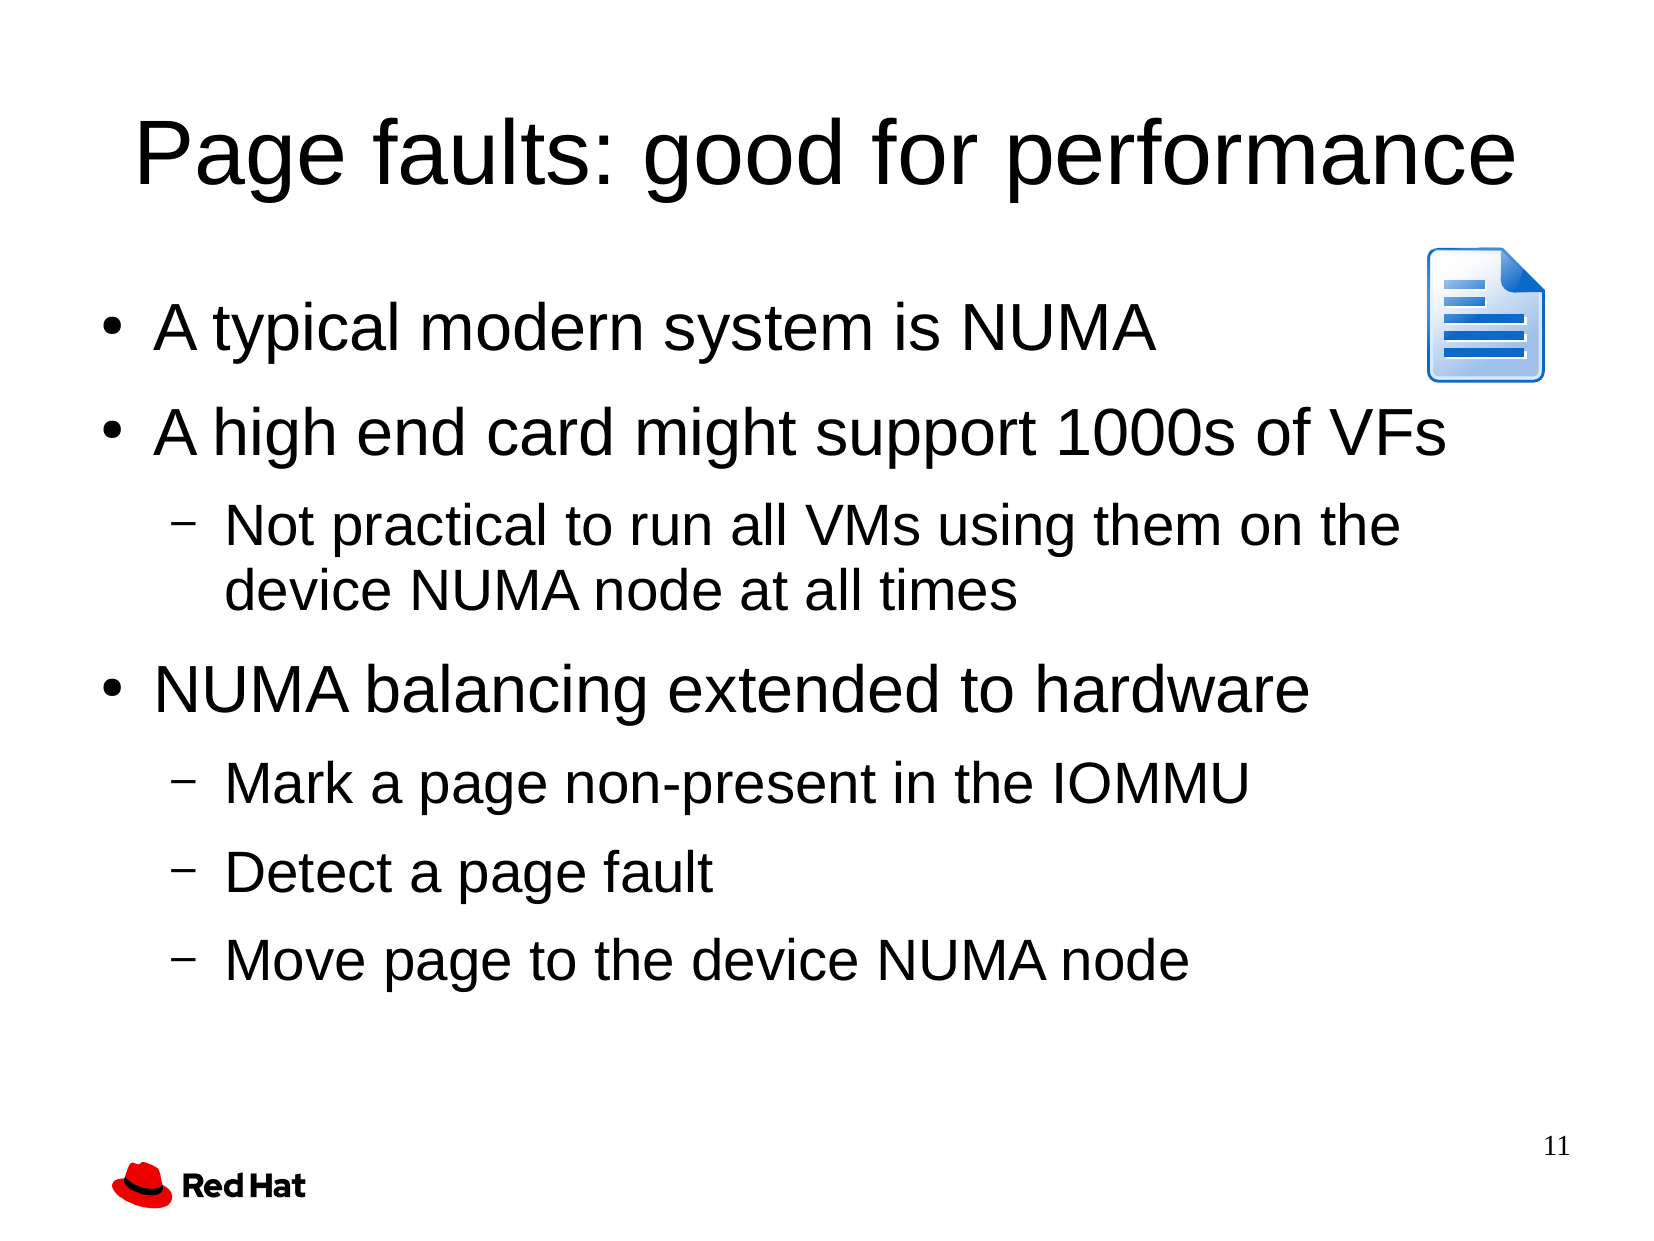

# Page faults: good for performance
A typical modern system is NUMA
A high end card might support 1000s of VFs
Not practical to run all VMs using them on the device NUMA node at all times
NUMA balancing extended to hardware
Mark a page non-present in the IOMMU
Detect a page fault
Move page to the device NUMA node
11